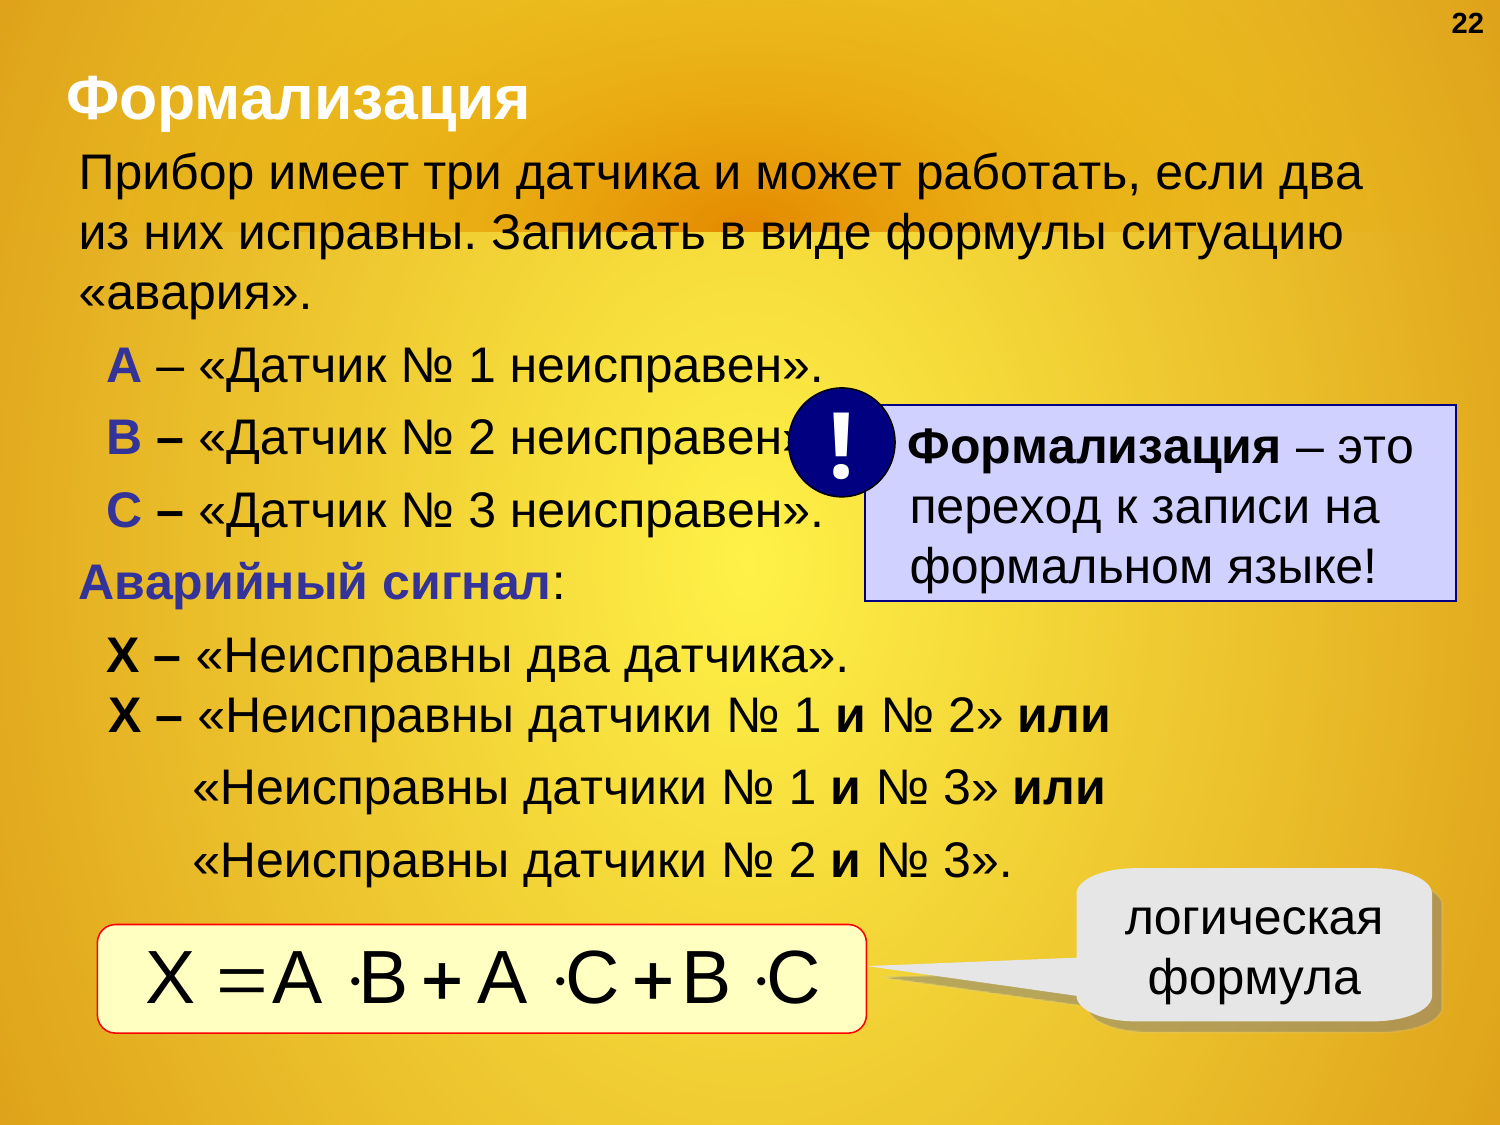

# Формализация
Прибор имеет три датчика и может работать, если два из них исправны. Записать в виде формулы ситуацию «авария».
 A – «Датчик № 1 неисправен».
 B – «Датчик № 2 неисправен».
 C – «Датчик № 3 неисправен».
Аварийный сигнал:
 X – «Неисправны два датчика».
!
 Формализация – это переход к записи на формальном языке!
 X – «Неисправны датчики № 1 и № 2» или
 «Неисправны датчики № 1 и № 3» или
 «Неисправны датчики № 2 и № 3».
логическая формула